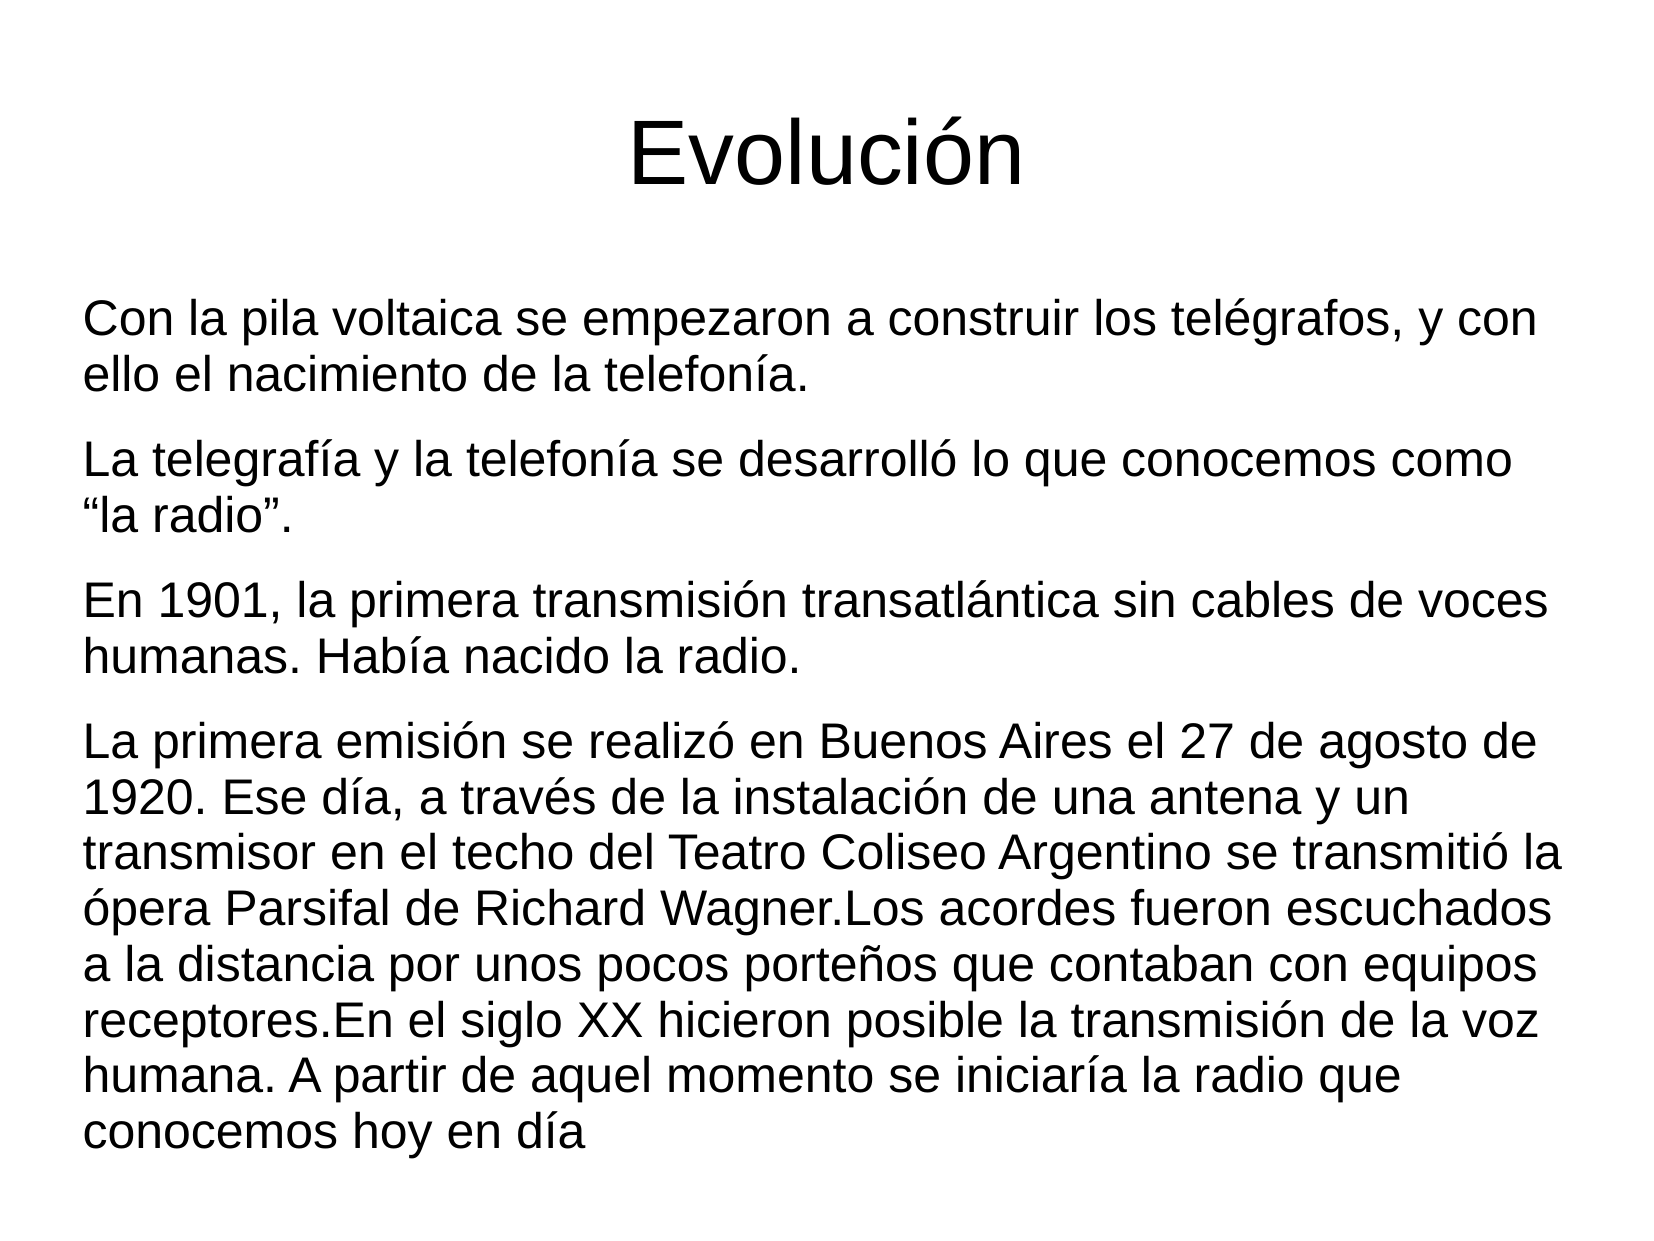

# Evolución
Con la pila voltaica se empezaron a construir los telégrafos, y con ello el nacimiento de la telefonía.
La telegrafía y la telefonía se desarrolló lo que conocemos como “la radio”.
En 1901, la primera transmisión transatlántica sin cables de voces humanas. Había nacido la radio.
La primera emisión se realizó en Buenos Aires el 27 de agosto de 1920. Ese día, a través de la instalación de una antena y un transmisor en el techo del Teatro Coliseo Argentino se transmitió la ópera Parsifal de Richard Wagner.Los acordes fueron escuchados a la distancia por unos pocos porteños que contaban con equipos receptores.En el siglo XX hicieron posible la transmisión de la voz humana. A partir de aquel momento se iniciaría la radio que conocemos hoy en día